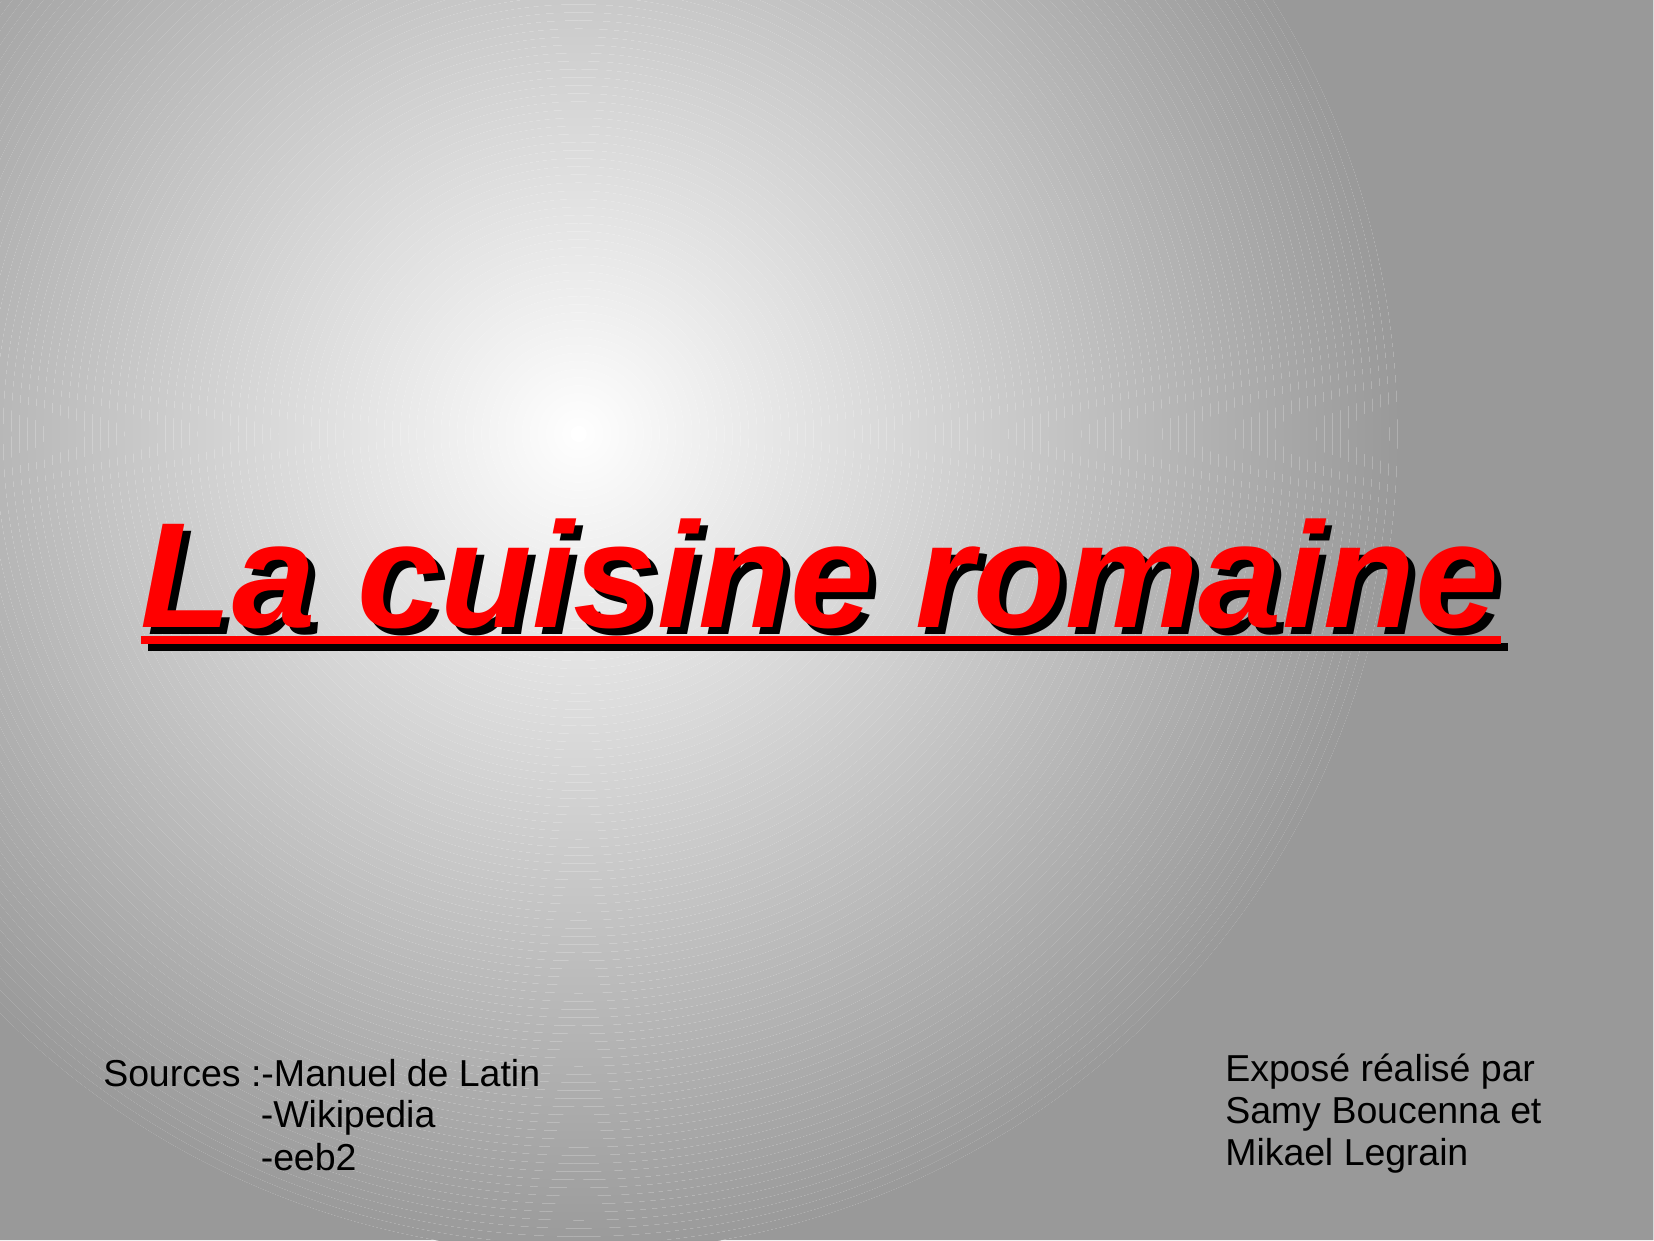

# La cuisine romaine
Exposé réalisé par Samy Boucenna et Mikael Legrain
Sources :-Manuel de Latin
 -Wikipedia
 -eeb2